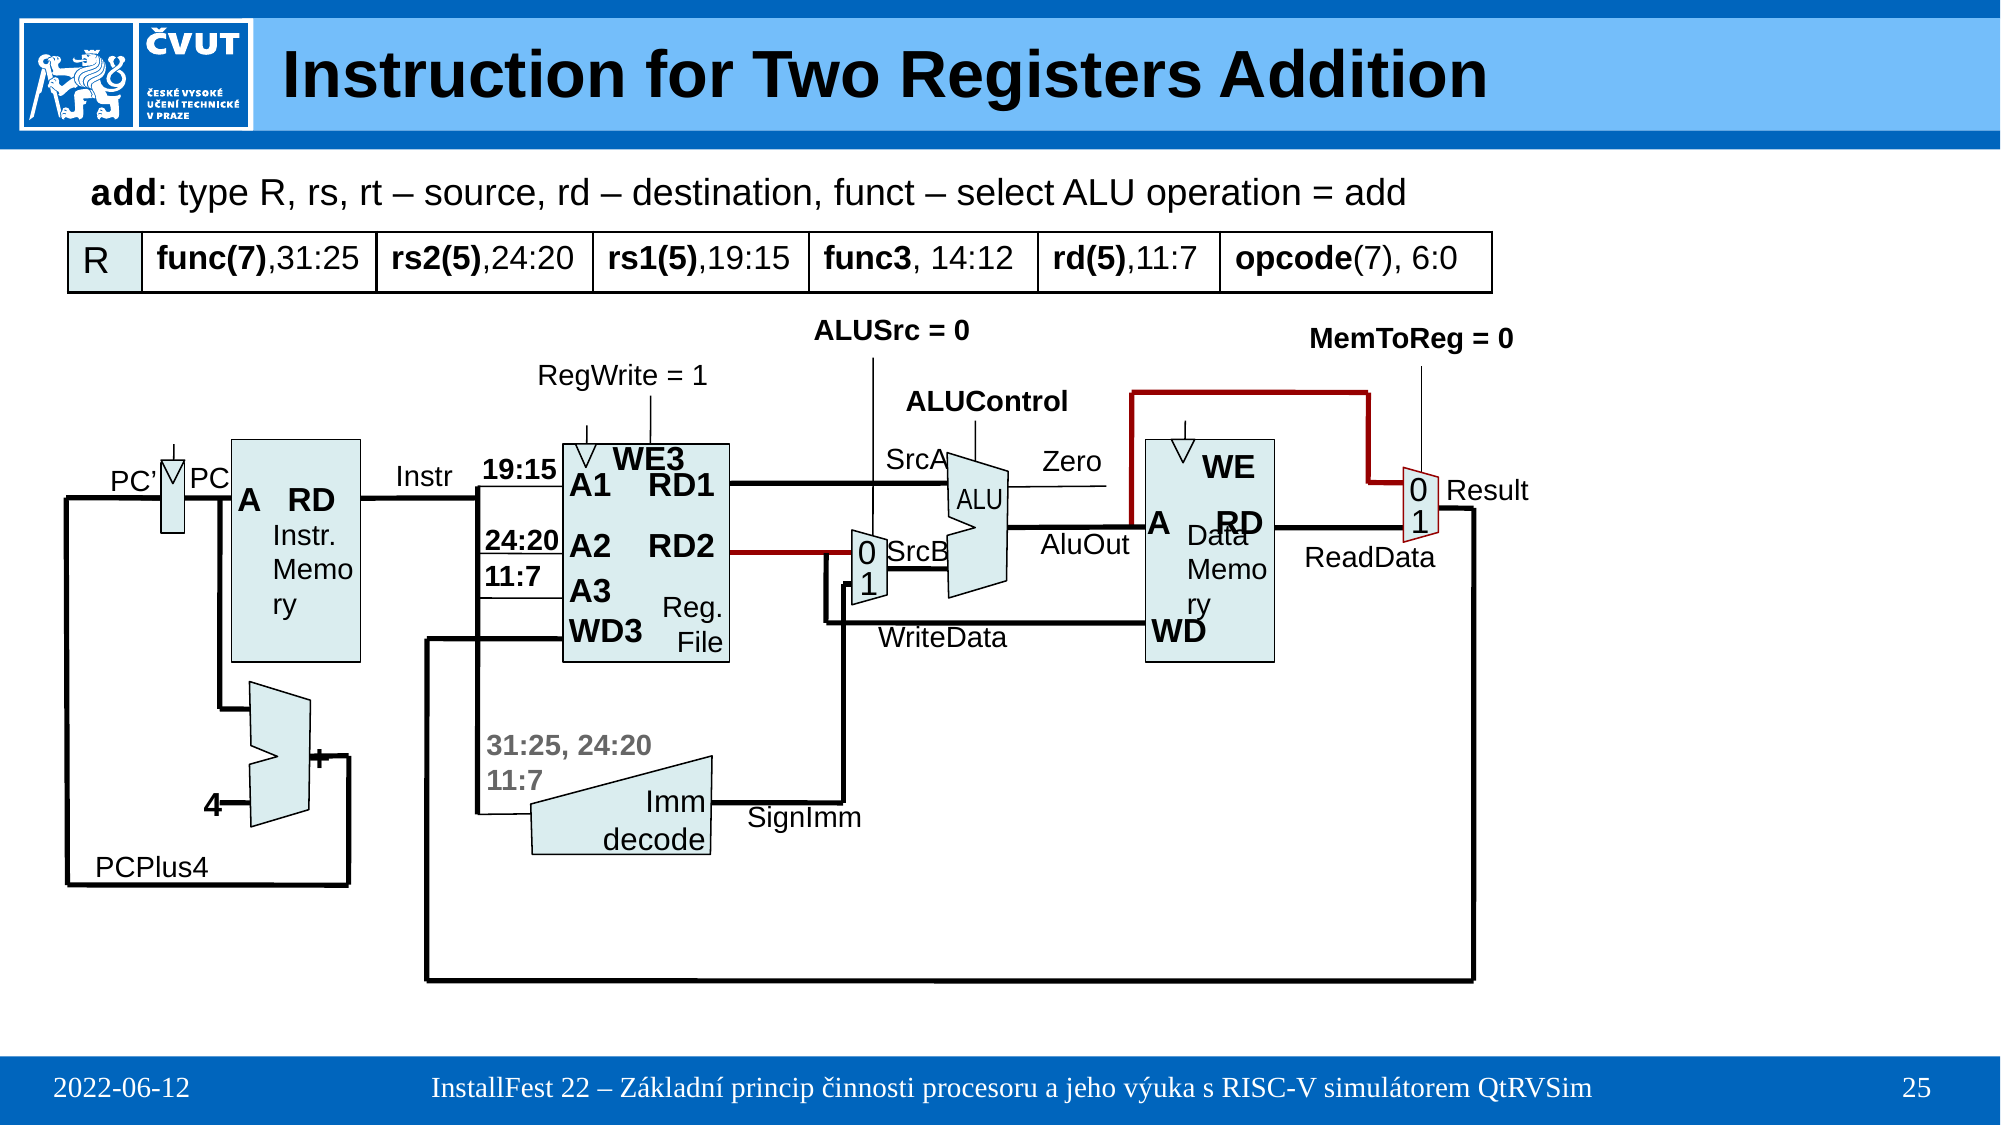

# Instruction for Two Registers Addition
add: type R, rs, rt – source, rd – destination, funct – select ALU operation = add
| R | func(7),31:25 | rs2(5),24:20 | rs1(5),19:15 | func3, 14:12 | rd(5),11:7 | opcode(7), 6:0 |
| --- | --- | --- | --- | --- | --- | --- |
ALUSrc = 0
MemToReg = 0
RegWrite = 1
ALUControl
WE3
Reg.
 File
A1 RD1
A2 RD2
A3
WD3
SrcA
Zero
Instr. Memory
A RD
Data Memory
WE
A RD
WD
19:15
Instr
PC
PC’
0
1
Result
ALU
24:20
AluOut
0
1
SrcB
ReadData
11:7
WriteData
31:25, 24:20
11:7
+
Imm decode
4
SignImm
PCPlus4
2022-06-12
InstallFest 22 – Základní princip činnosti procesoru a jeho výuka s RISC-V simulátorem QtRVSim
25